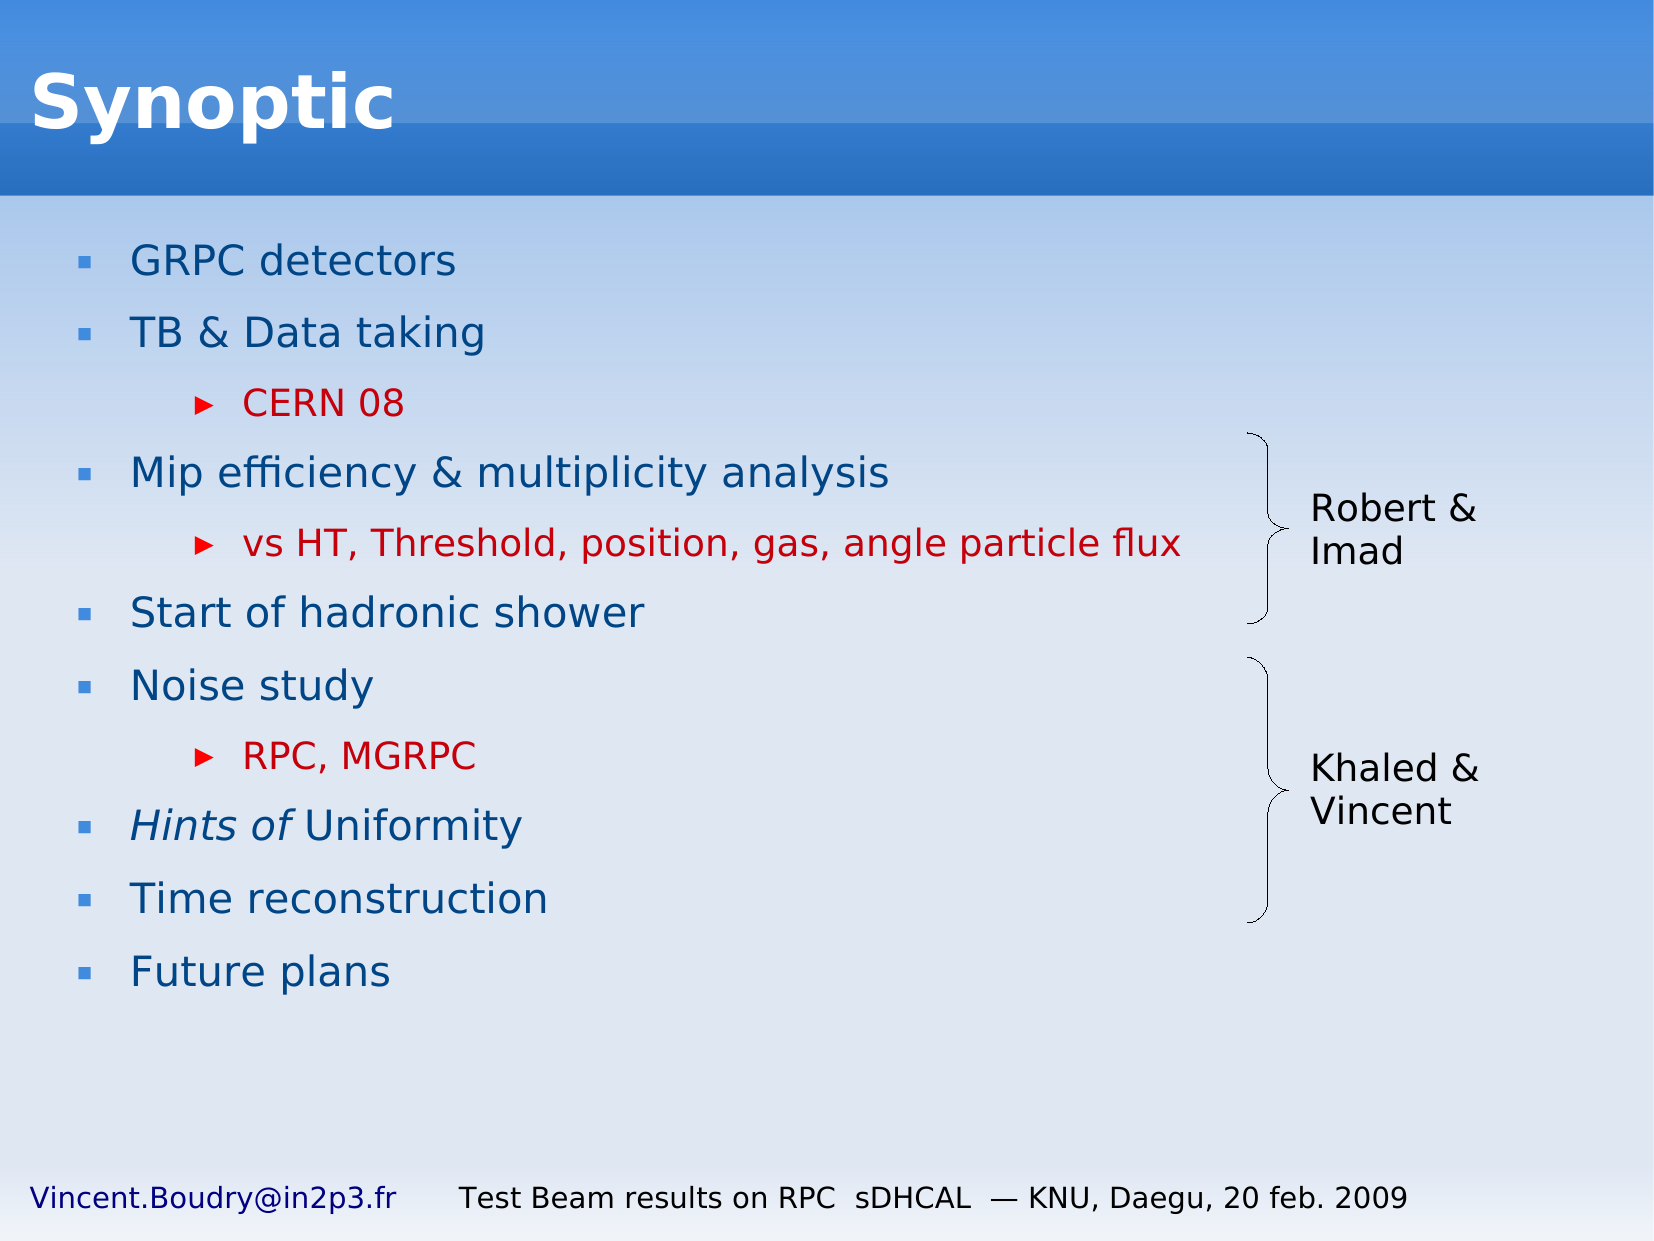

# Synoptic
GRPC detectors
TB & Data taking
CERN 08
Mip efficiency & multiplicity analysis
vs HT, Threshold, position, gas, angle particle flux
Start of hadronic shower
Noise study
RPC, MGRPC
Hints of Uniformity
Time reconstruction
Future plans
Robert &
Imad
Khaled &
Vincent
Vincent.Boudry@in2p3.fr
Test Beam results on RPC sDHCAL — KNU, Daegu, 20 feb. 2009